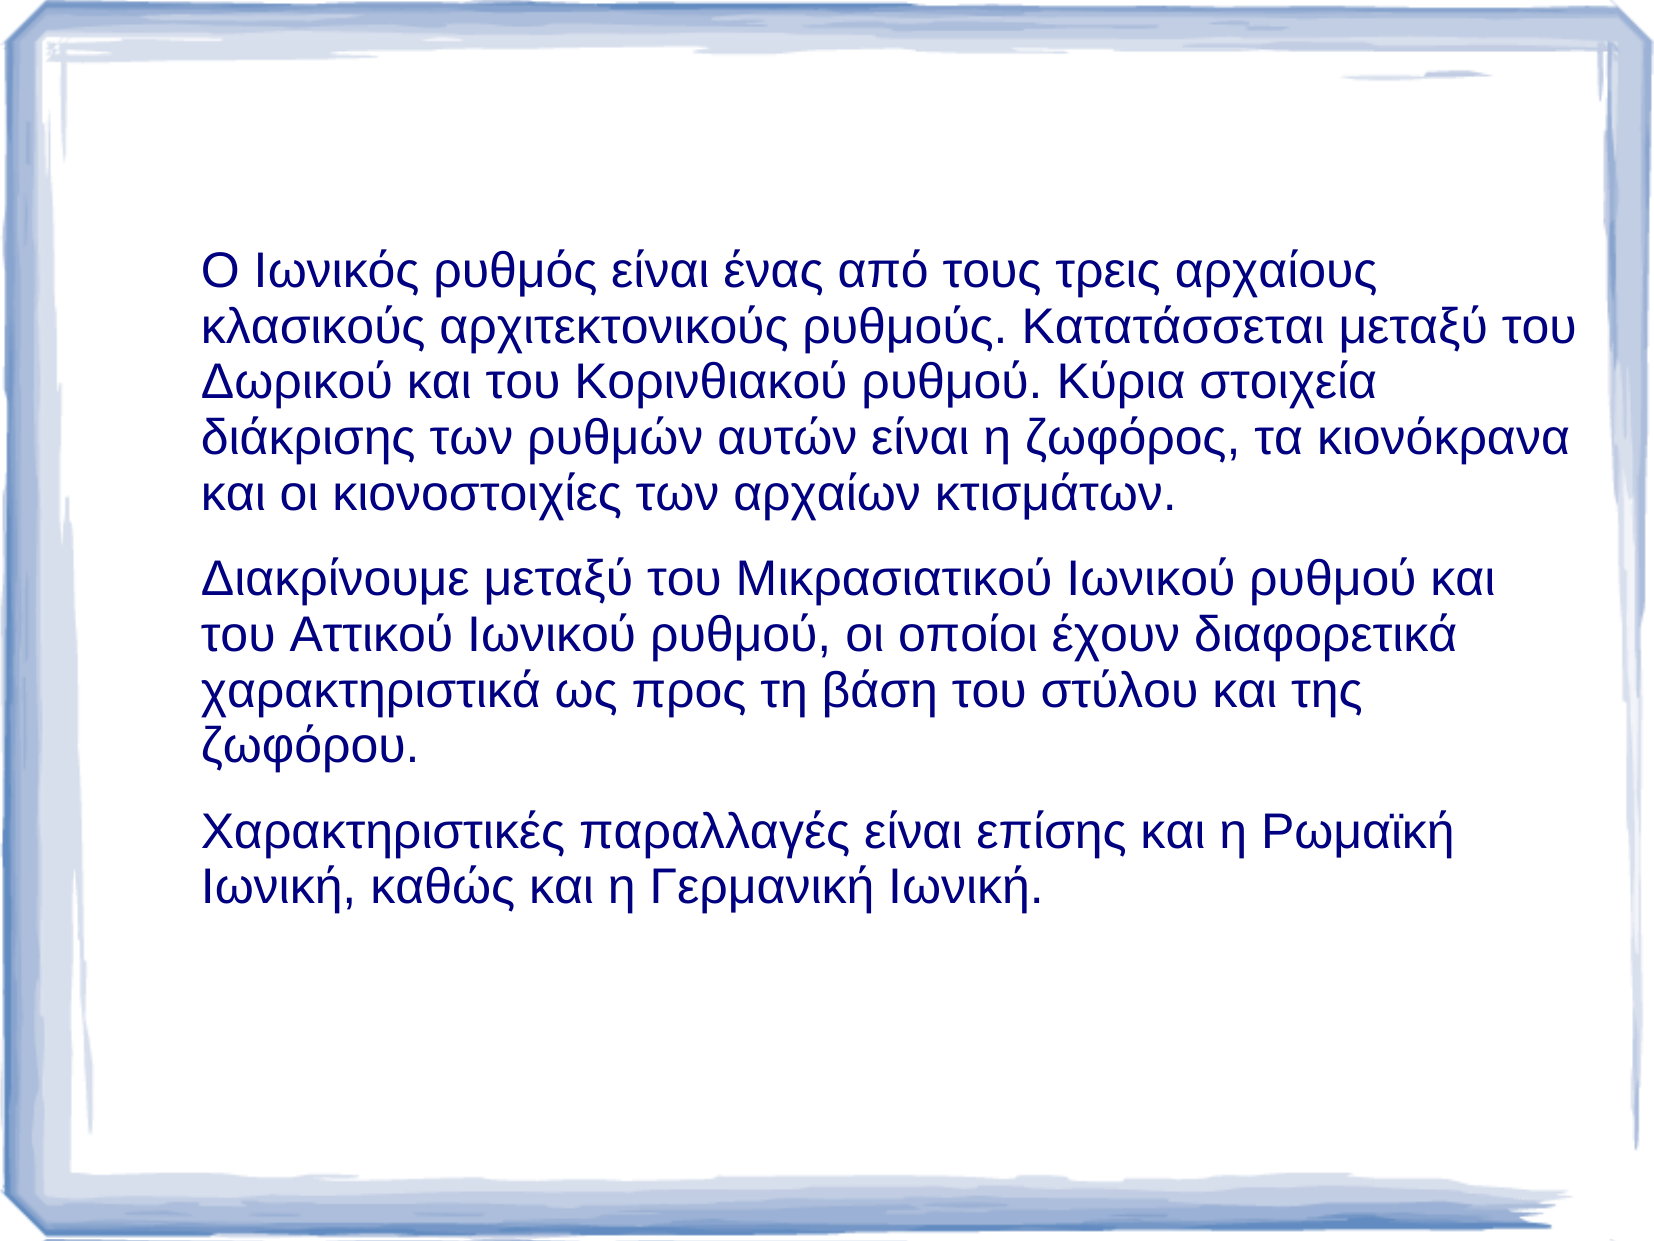

# Ο Ιωνικός ρυθμός είναι ένας από τους τρεις αρχαίους κλασικούς αρχιτεκτονικούς ρυθμούς. Κατατάσσεται μεταξύ του Δωρικού και του Κορινθιακού ρυθμού. Κύρια στοιχεία διάκρισης των ρυθμών αυτών είναι η ζωφόρος, τα κιονόκρανα και οι κιονοστοιχίες των αρχαίων κτισμάτων.
Διακρίνουμε μεταξύ του Μικρασιατικού Ιωνικού ρυθμού και του Αττικού Ιωνικού ρυθμού, οι οποίοι έχουν διαφορετικά χαρακτηριστικά ως προς τη βάση του στύλου και της ζωφόρου.
Χαρακτηριστικές παραλλαγές είναι επίσης και η Ρωμαϊκή Ιωνική, καθώς και η Γερμανική Ιωνική.